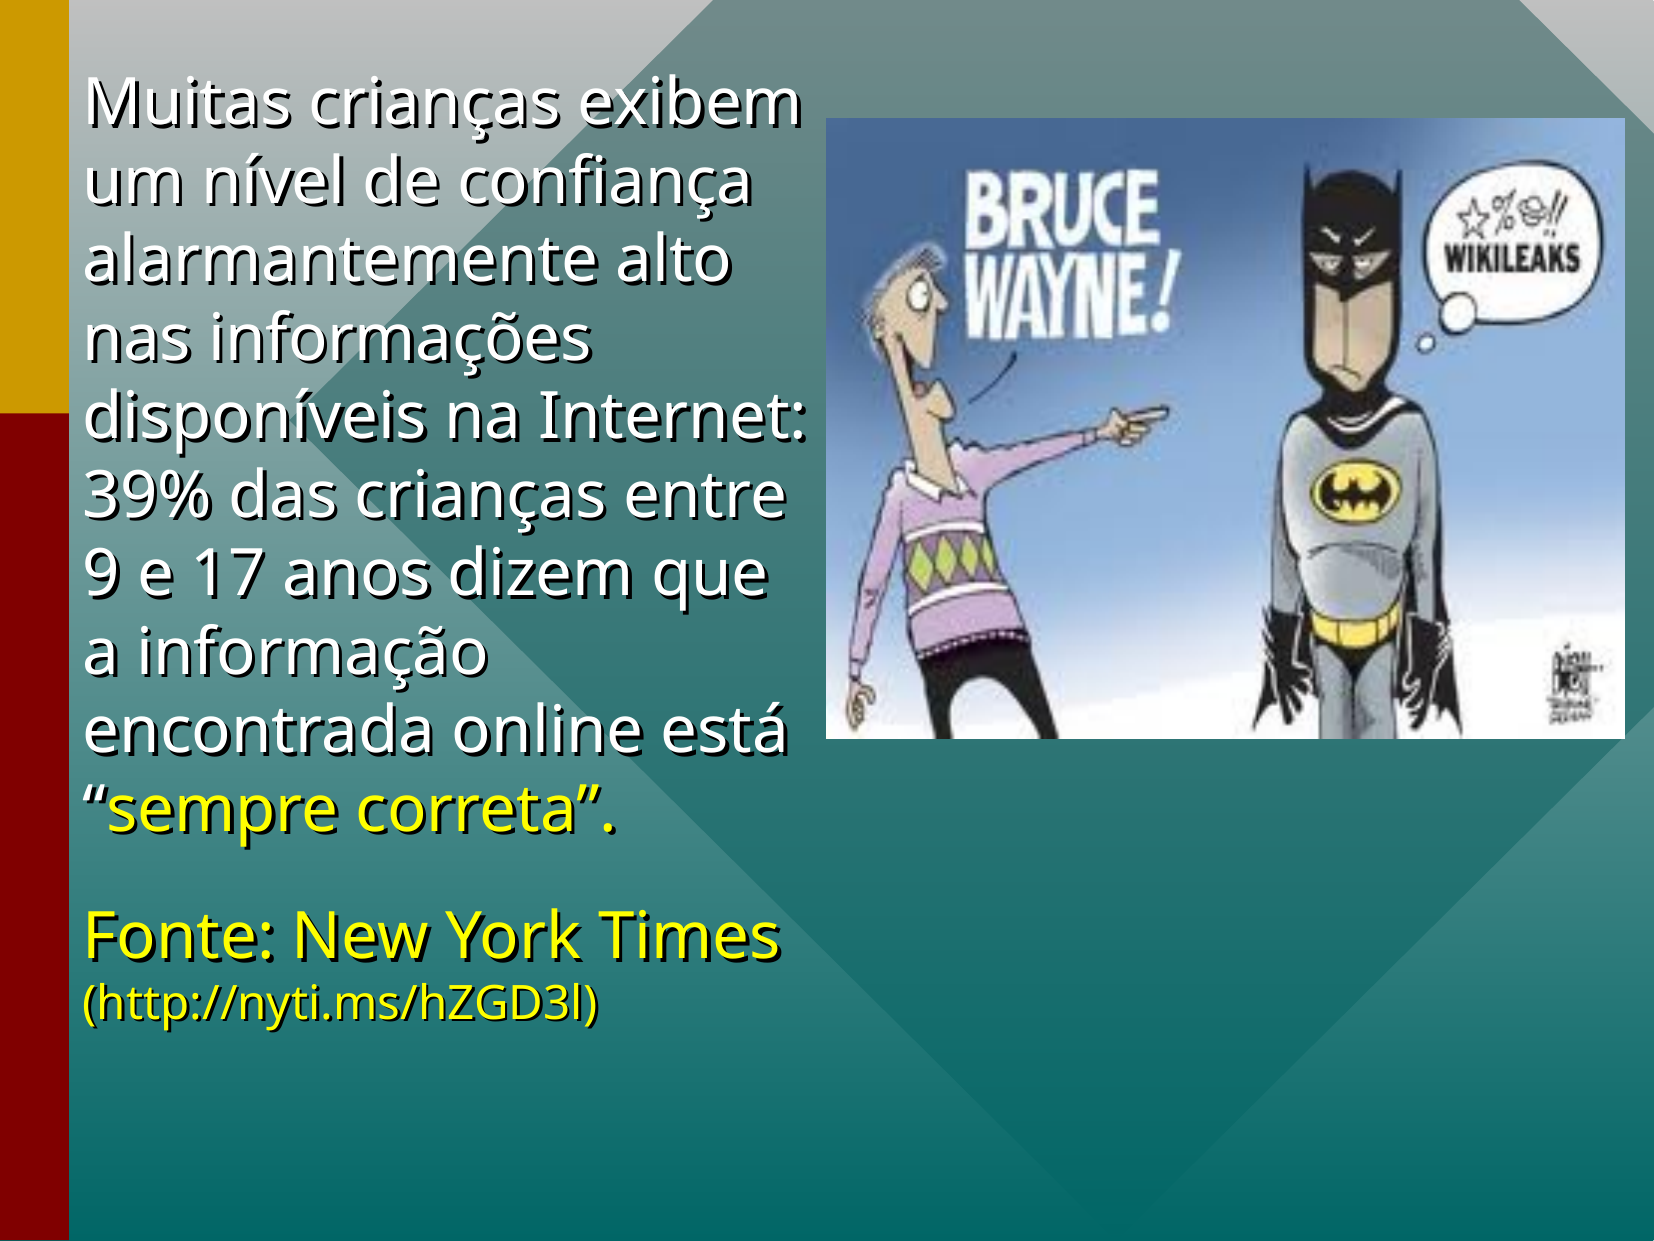

# Muitas crianças exibem um nível de confiança alarmantemente alto nas informações disponíveis na Internet: 39% das crianças entre 9 e 17 anos dizem que a informação encontrada online está “sempre correta”.
Fonte: New York Times
(http://nyti.ms/hZGD3l)